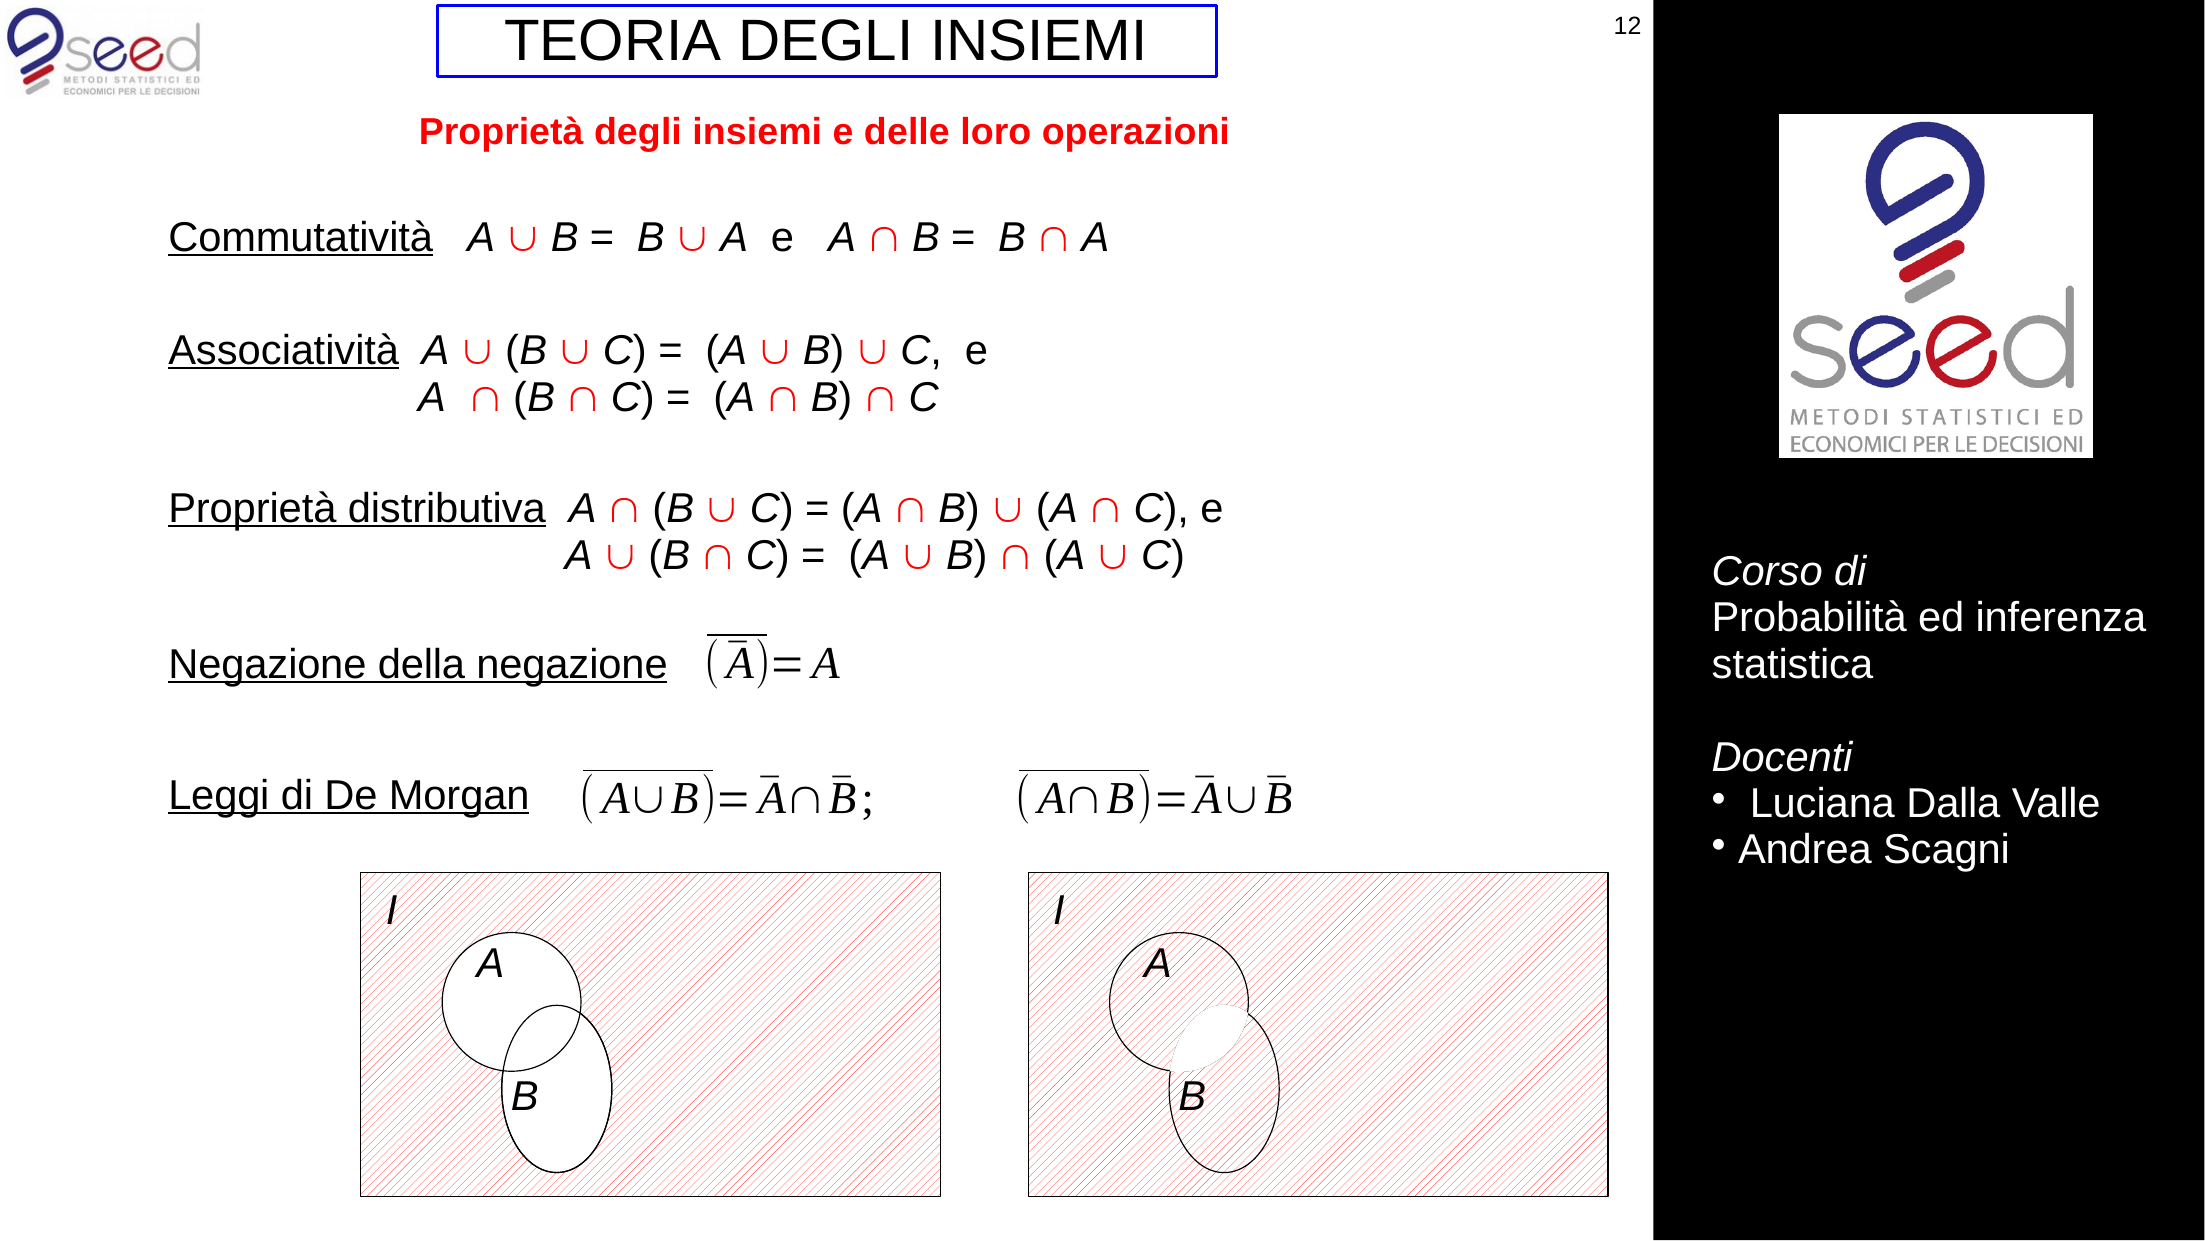

TEORIA DEGLI INSIEMI
Proprietà degli insiemi e delle loro operazioni
Commutatività A ∪ B = B ∪ A e A ∩ B = B ∩ A
Associatività A ∪ (B ∪ C) = (A ∪ B) ∪ C, e
	A ∩ (B ∩ C) = (A ∩ B) ∩ C
Proprietà distributiva A ∩ (B ∪ C) = (A ∩ B) ∪ (A ∩ C), e 		A ∪ (B ∩ C) = (A ∪ B) ∩ (A ∪ C)
Negazione della negazione
Leggi di De Morgan
I
A
B
I
A
B